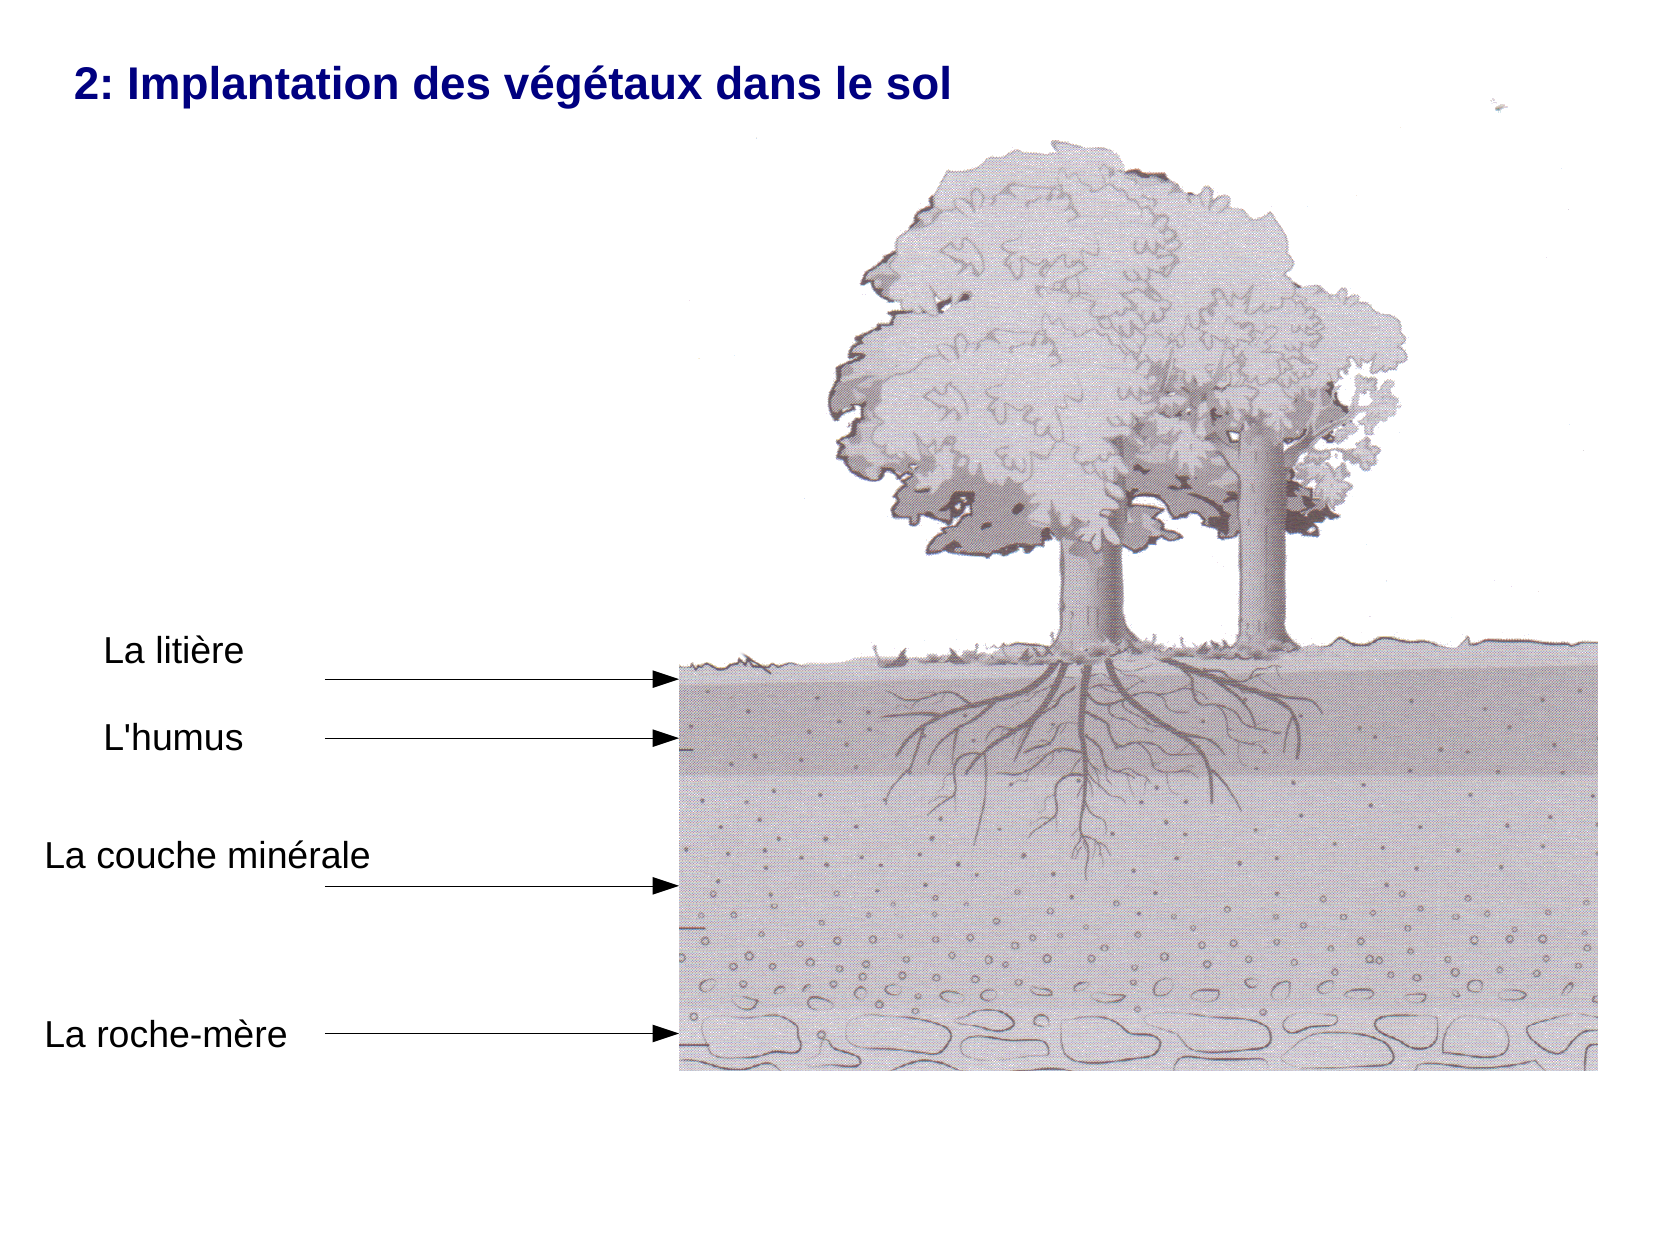

2: Implantation des végétaux dans le sol
La litière
L'humus
La couche minérale
La roche-mère